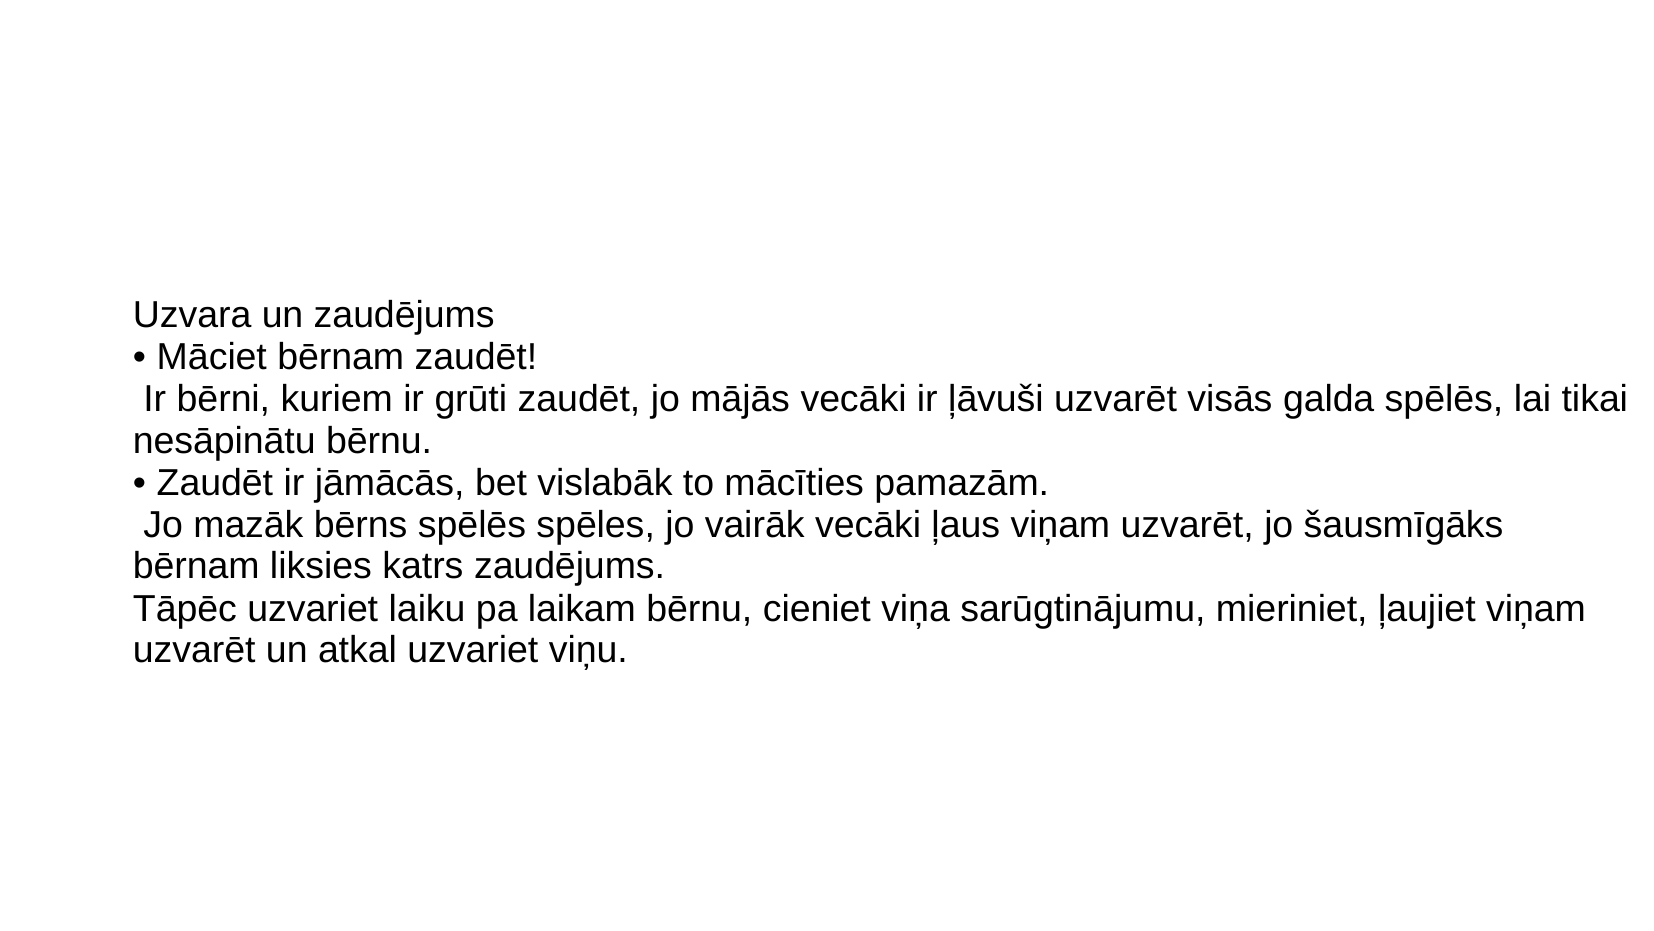

Uzvara un zaudējums
• Māciet bērnam zaudēt!
 Ir bērni, kuriem ir grūti zaudēt, jo mājās vecāki ir ļāvuši uzvarēt visās galda spēlēs, lai tikai nesāpinātu bērnu.
• Zaudēt ir jāmācās, bet vislabāk to mācīties pamazām.
 Jo mazāk bērns spēlēs spēles, jo vairāk vecāki ļaus viņam uzvarēt, jo šausmīgāks
bērnam liksies katrs zaudējums.
Tāpēc uzvariet laiku pa laikam bērnu, cieniet viņa sarūgtinājumu, mieriniet, ļaujiet viņam uzvarēt un atkal uzvariet viņu.